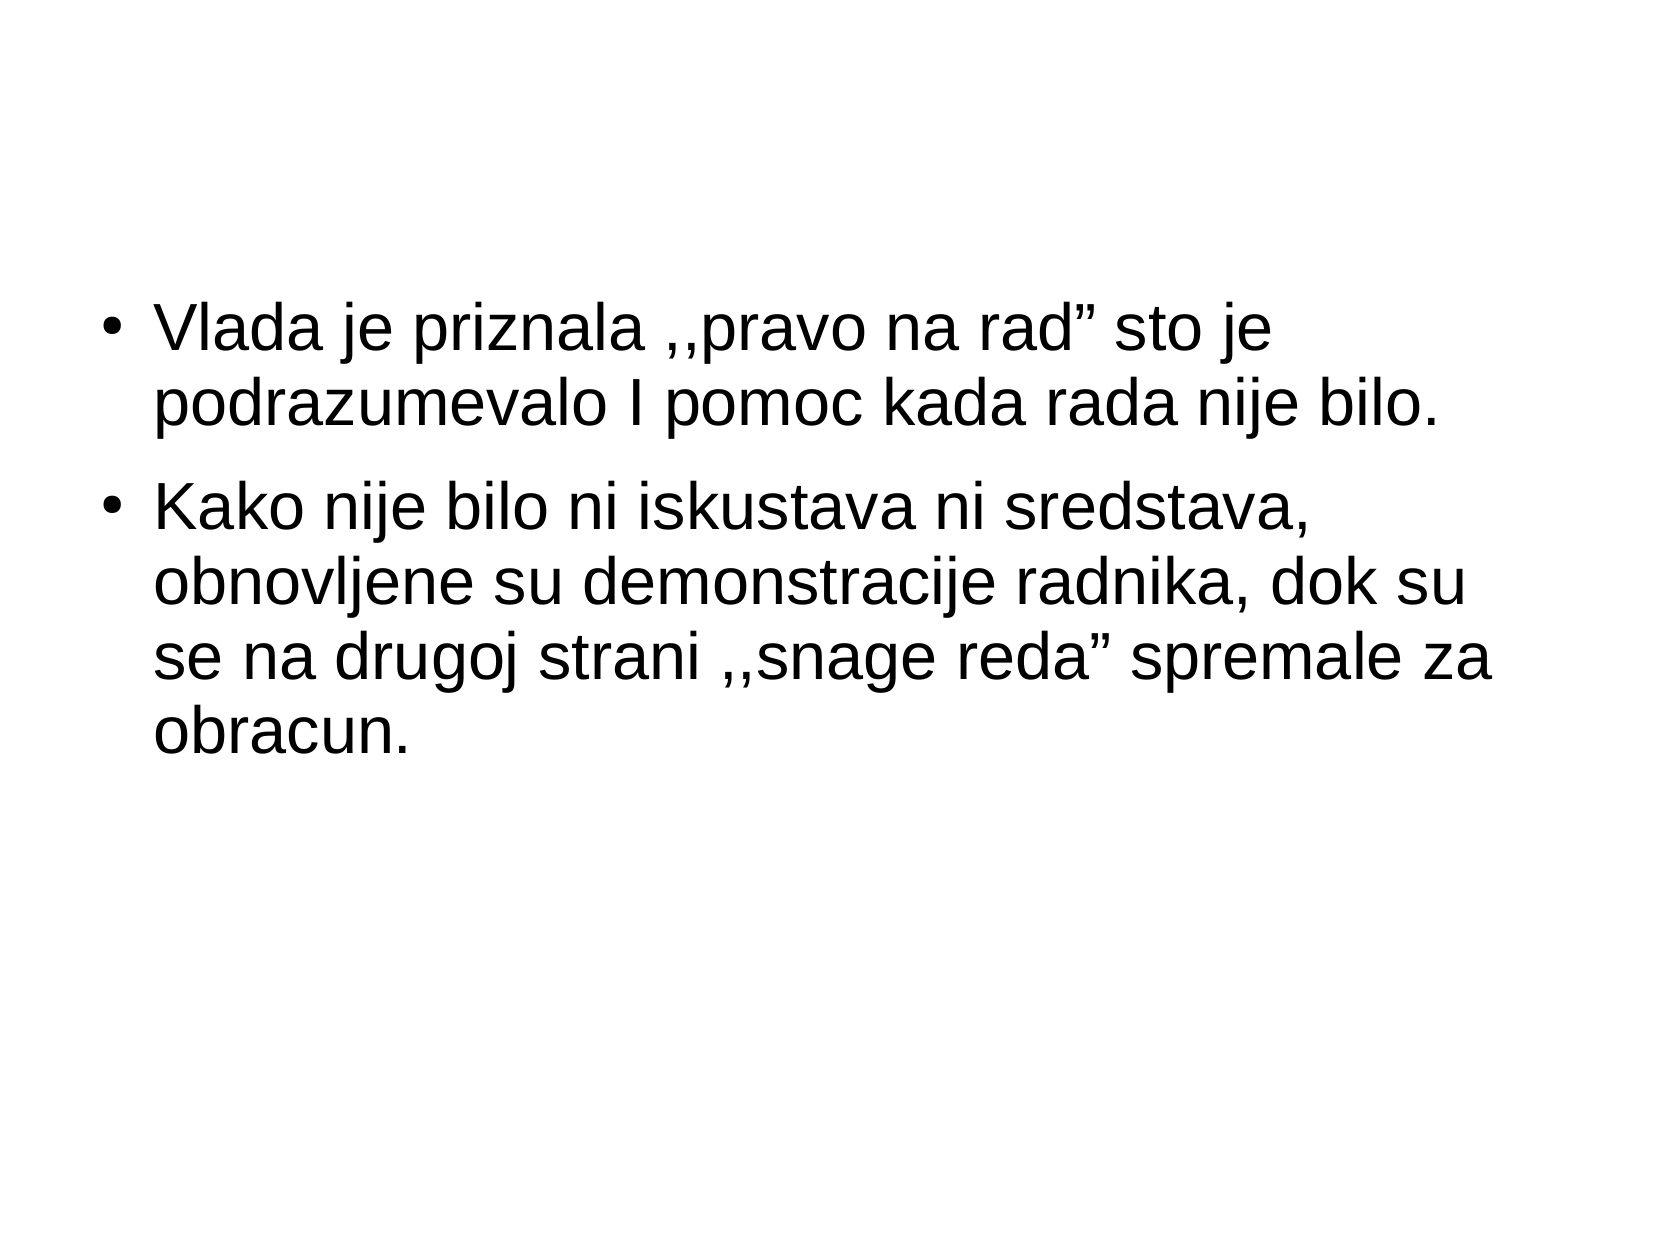

#
Vlada je priznala ,,pravo na rad” sto je podrazumevalo I pomoc kada rada nije bilo.
Kako nije bilo ni iskustava ni sredstava, obnovljene su demonstracije radnika, dok su se na drugoj strani ,,snage reda” spremale za obracun.